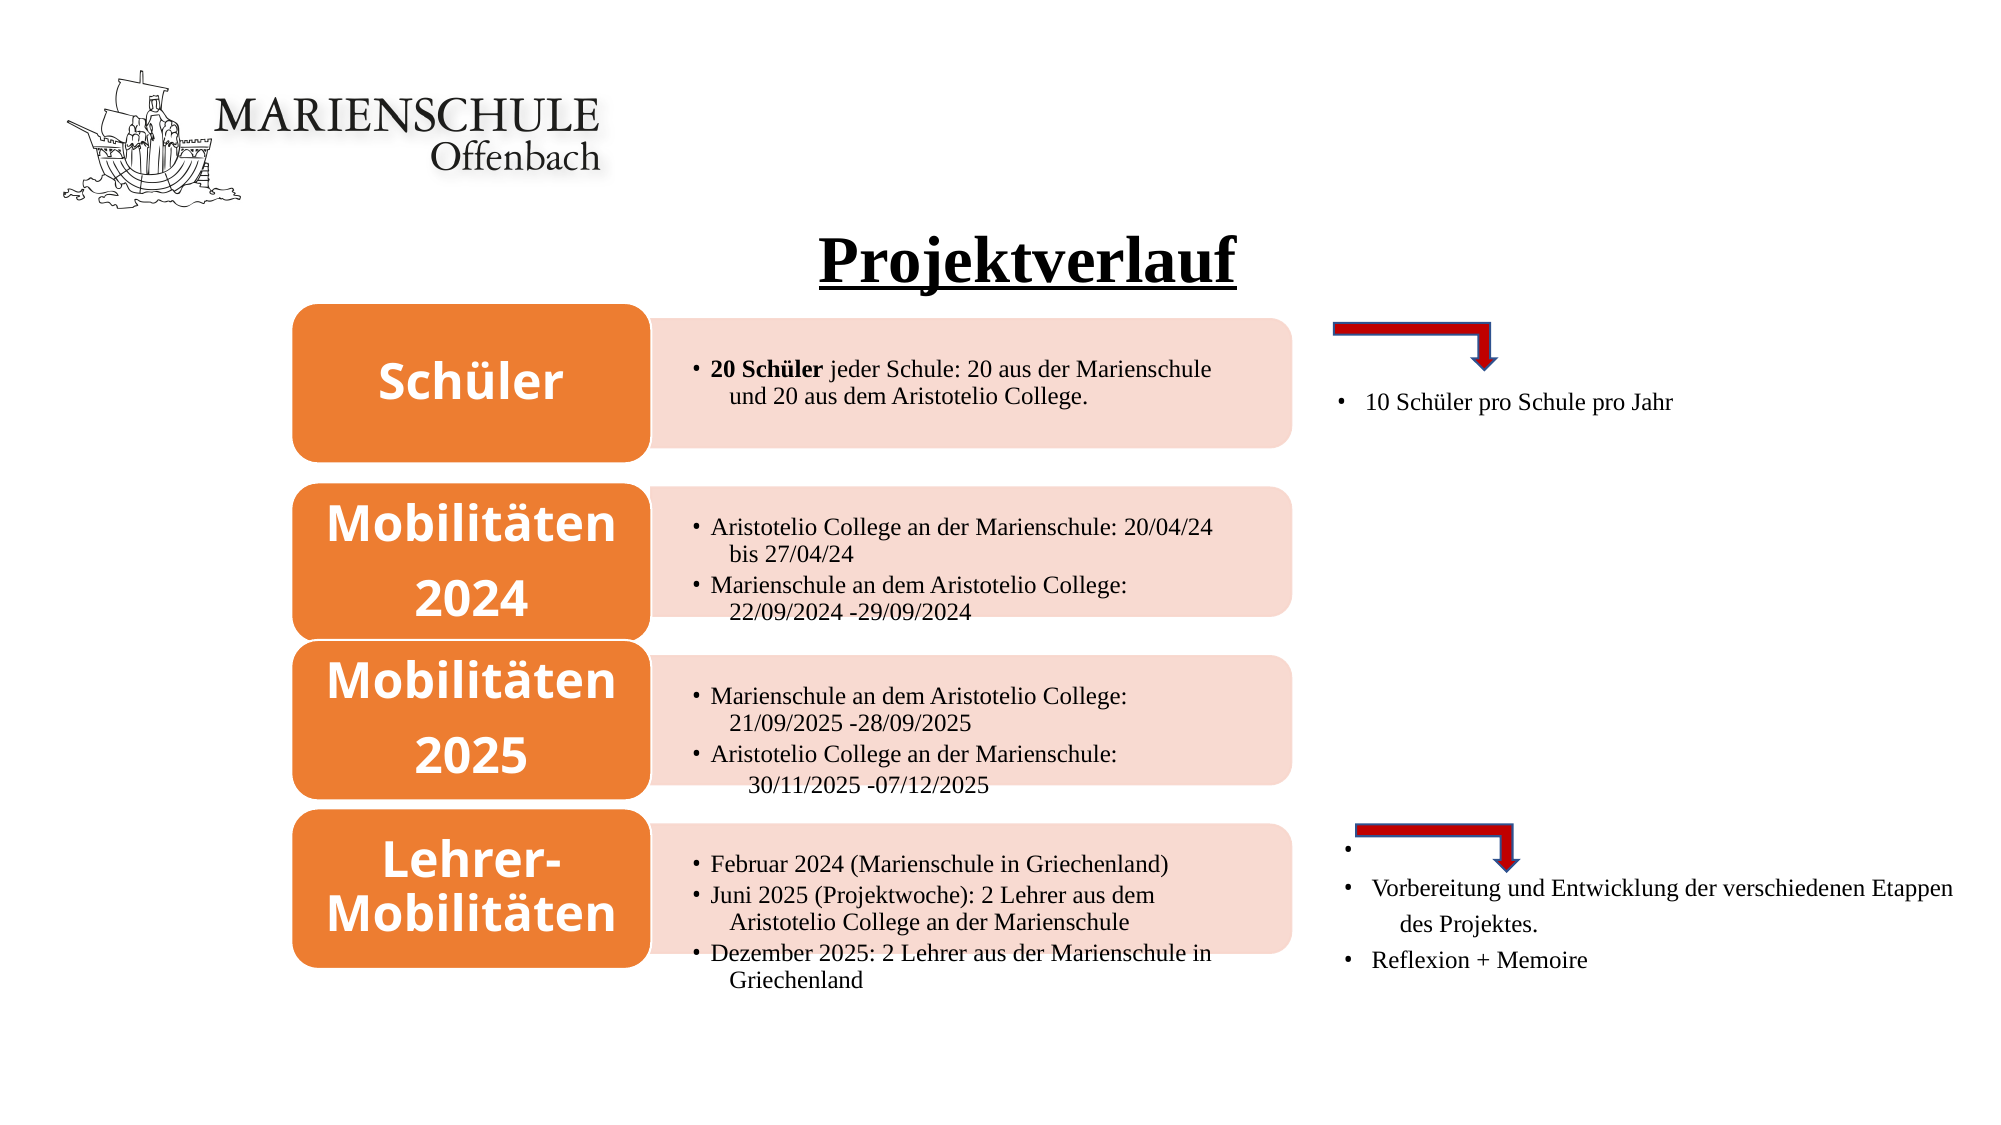

Projektverlauf
Schüler
20 Schüler jeder Schule: 20 aus der Marienschule und 20 aus dem Aristotelio College.
Mobilitäten
2024
Aristotelio College an der Marienschule: 20/04/24 bis 27/04/24
Marienschule an dem Aristotelio College: 22/09/2024 -29/09/2024
Mobilitäten
2025
Marienschule an dem Aristotelio College: 21/09/2025 -28/09/2025
Aristotelio College an der Marienschule:
30/11/2025 -07/12/2025
Lehrer- Mobilitäten
Februar 2024 (Marienschule in Griechenland)
Juni 2025 (Projektwoche): 2 Lehrer aus dem Aristotelio College an der Marienschule
Dezember 2025: 2 Lehrer aus der Marienschule in Griechenland
10 Schüler pro Schule pro Jahr
Vorbereitung und Entwicklung der verschiedenen Etappen des Projektes.
Reflexion + Memoire